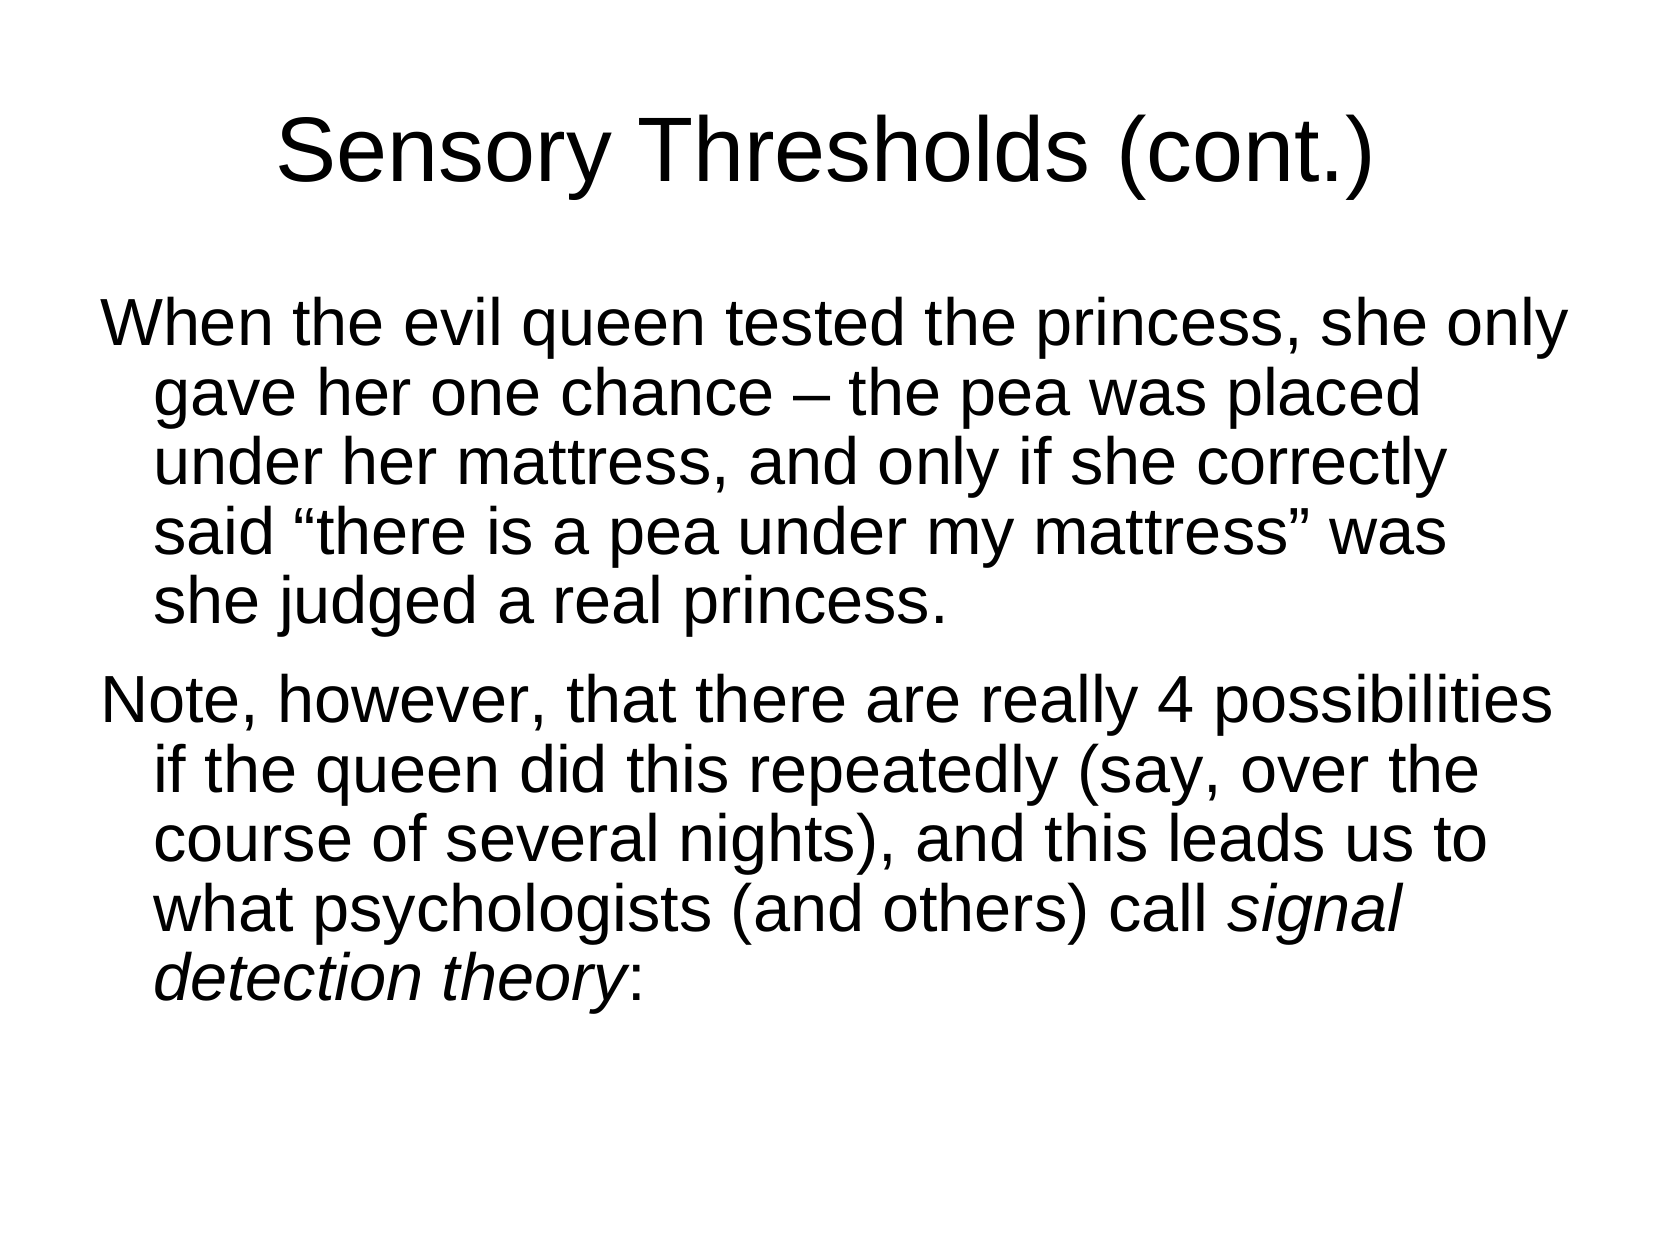

# Sensory Thresholds (cont.)
When the evil queen tested the princess, she only gave her one chance – the pea was placed under her mattress, and only if she correctly said “there is a pea under my mattress” was she judged a real princess.
Note, however, that there are really 4 possibilities if the queen did this repeatedly (say, over the course of several nights), and this leads us to what psychologists (and others) call signal detection theory: